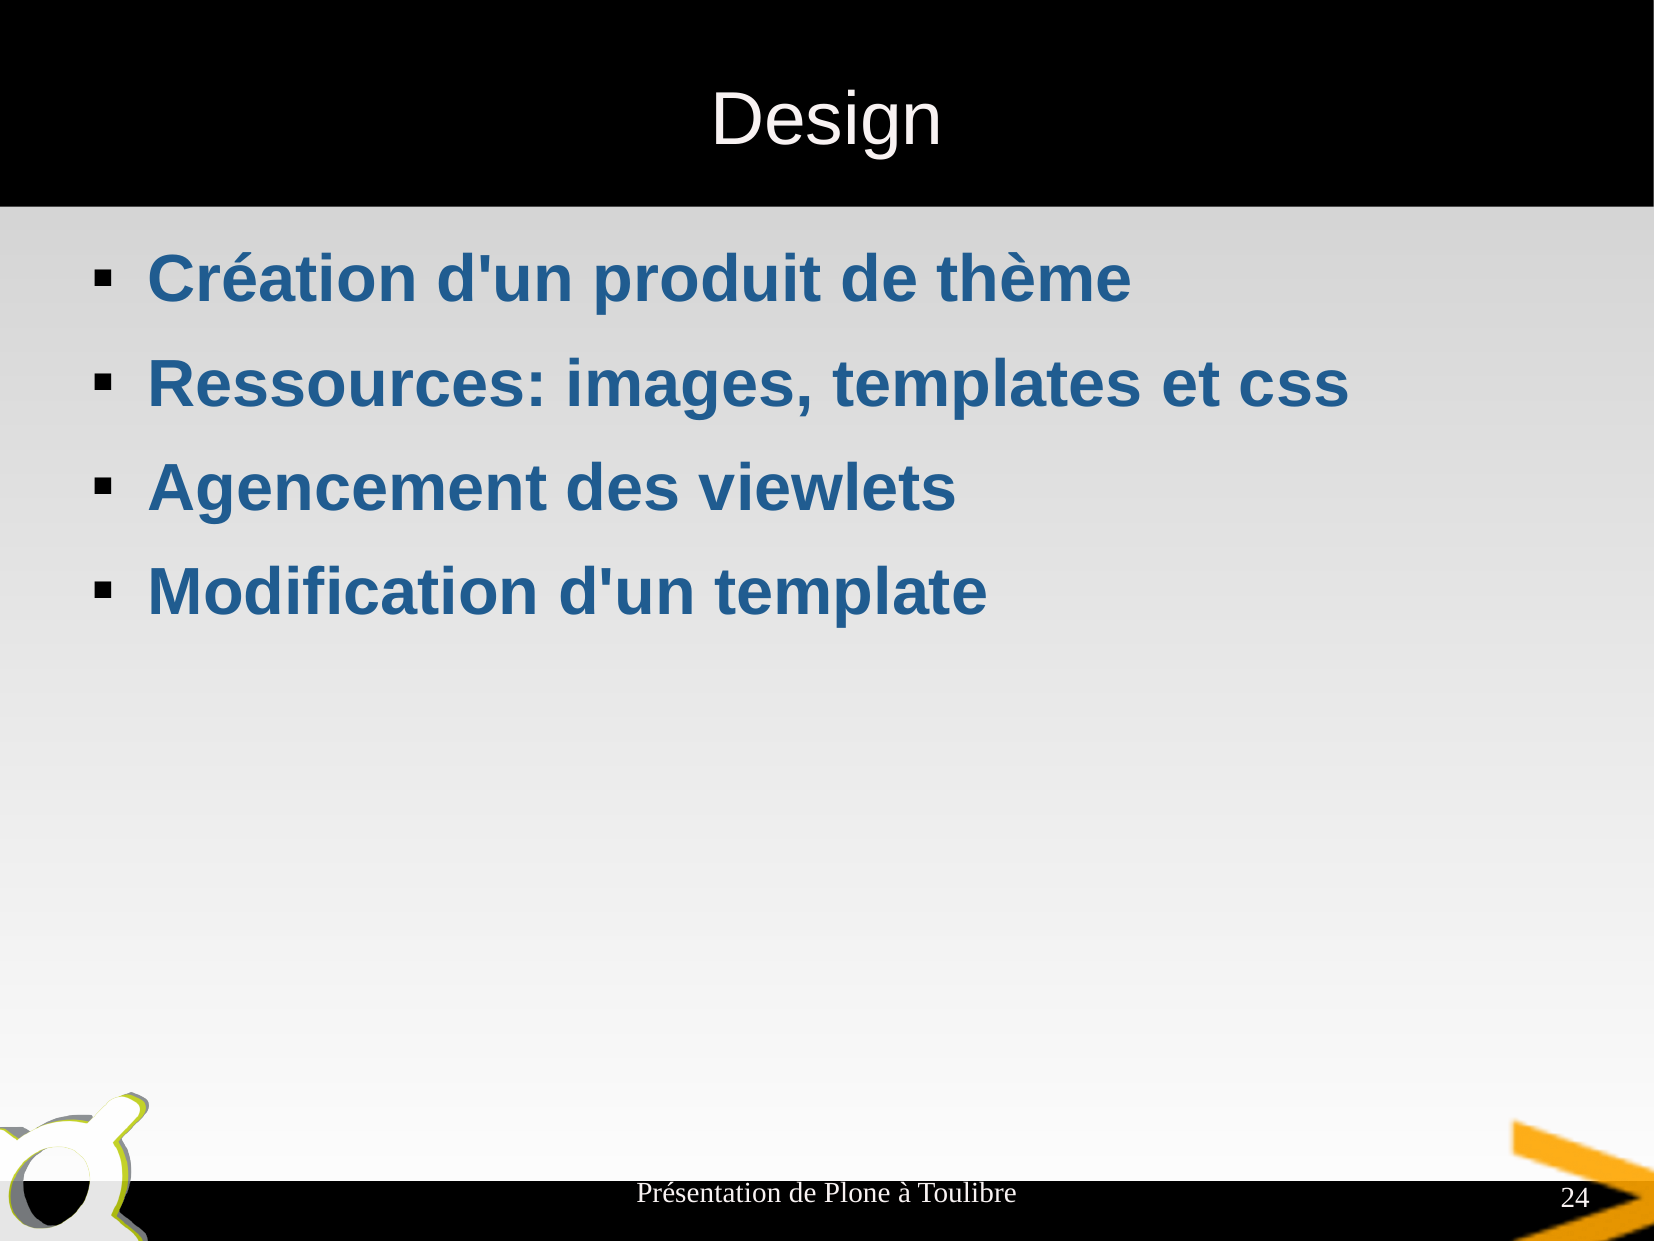

# Design
Création d'un produit de thème
Ressources: images, templates et css
Agencement des viewlets
Modification d'un template
Présentation de Plone à Toulibre
24